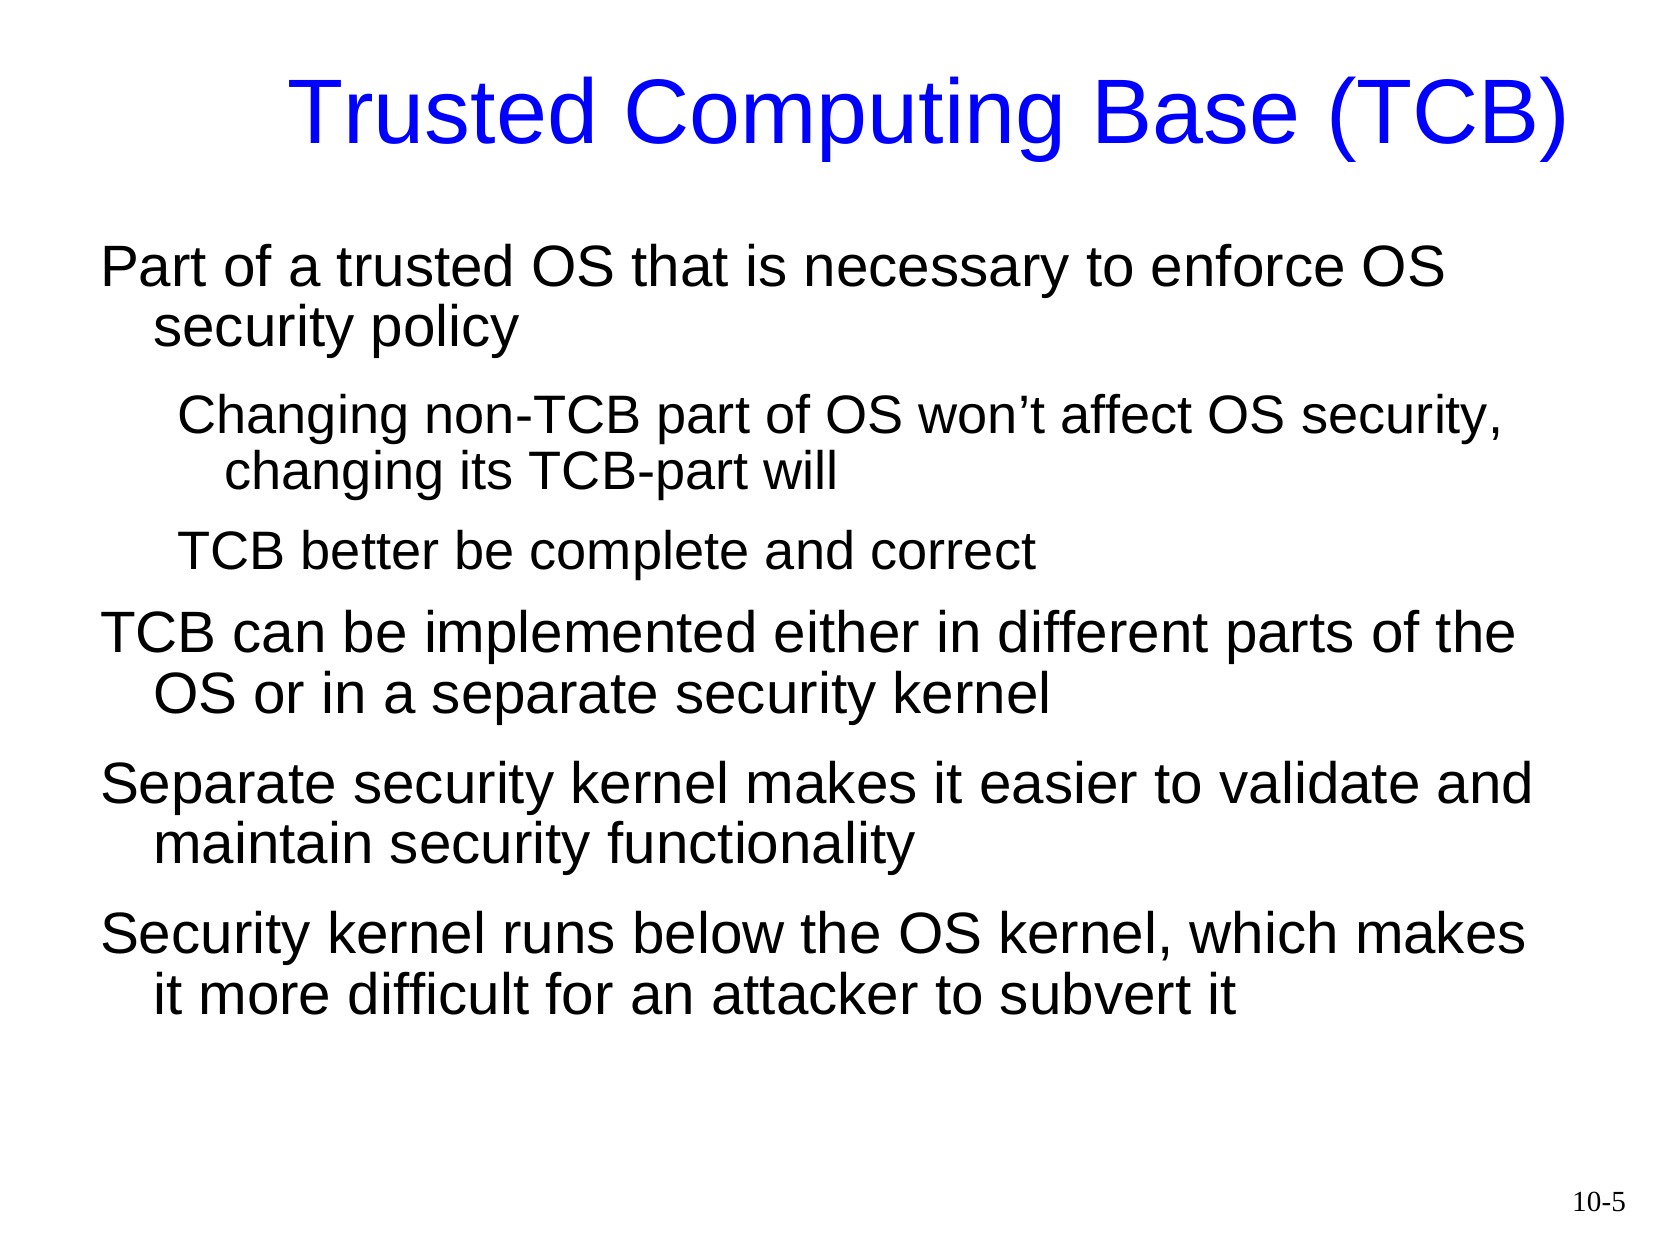

# Trusted Computing Base (TCB)
Part of a trusted OS that is necessary to enforce OS security policy
Changing non-TCB part of OS won’t affect OS security, changing its TCB-part will
TCB better be complete and correct
TCB can be implemented either in different parts of the OS or in a separate security kernel
Separate security kernel makes it easier to validate and maintain security functionality
Security kernel runs below the OS kernel, which makes it more difficult for an attacker to subvert it